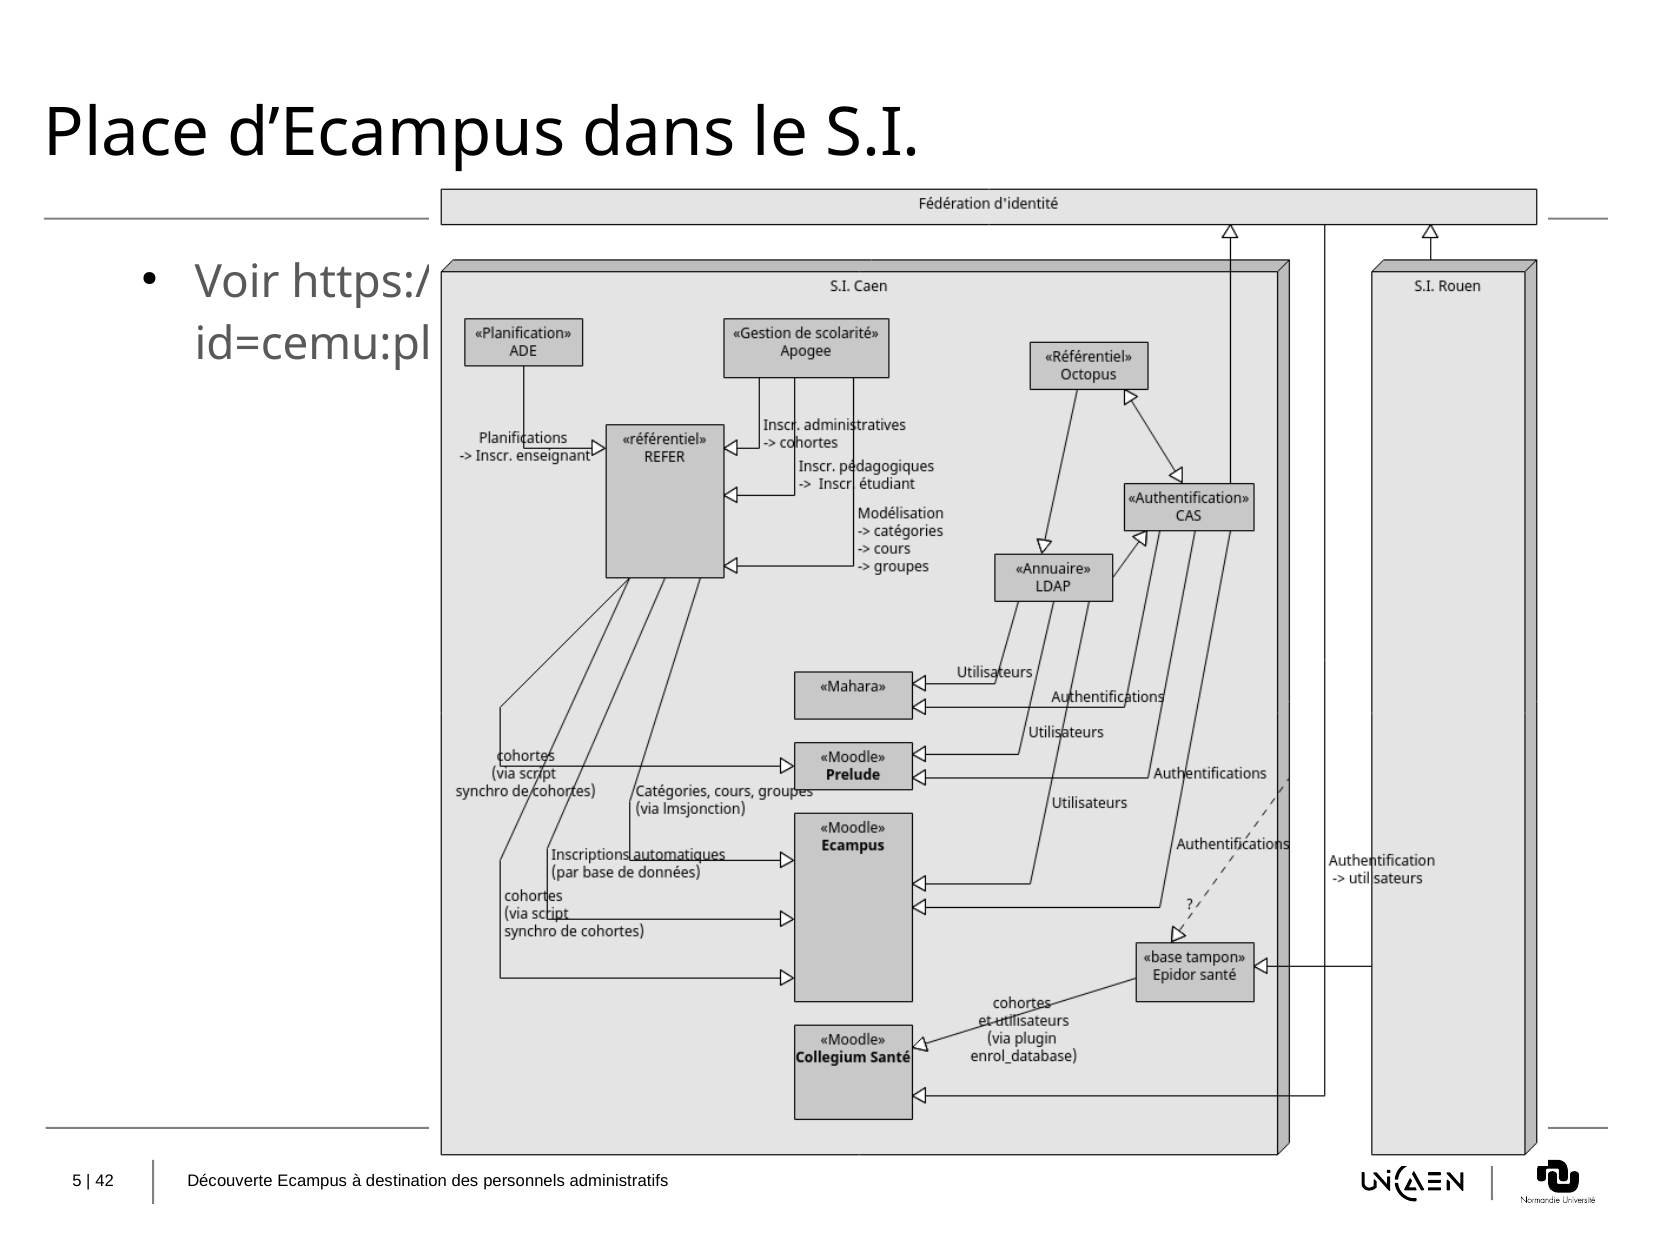

# Place d’Ecampus dans le S.I.
Voir https://webcemu.unicaen.fr/dokuwiki/doku.php?id=cemu:plateformes:start
5
Découverte Ecampus pourn les personnels administratifs